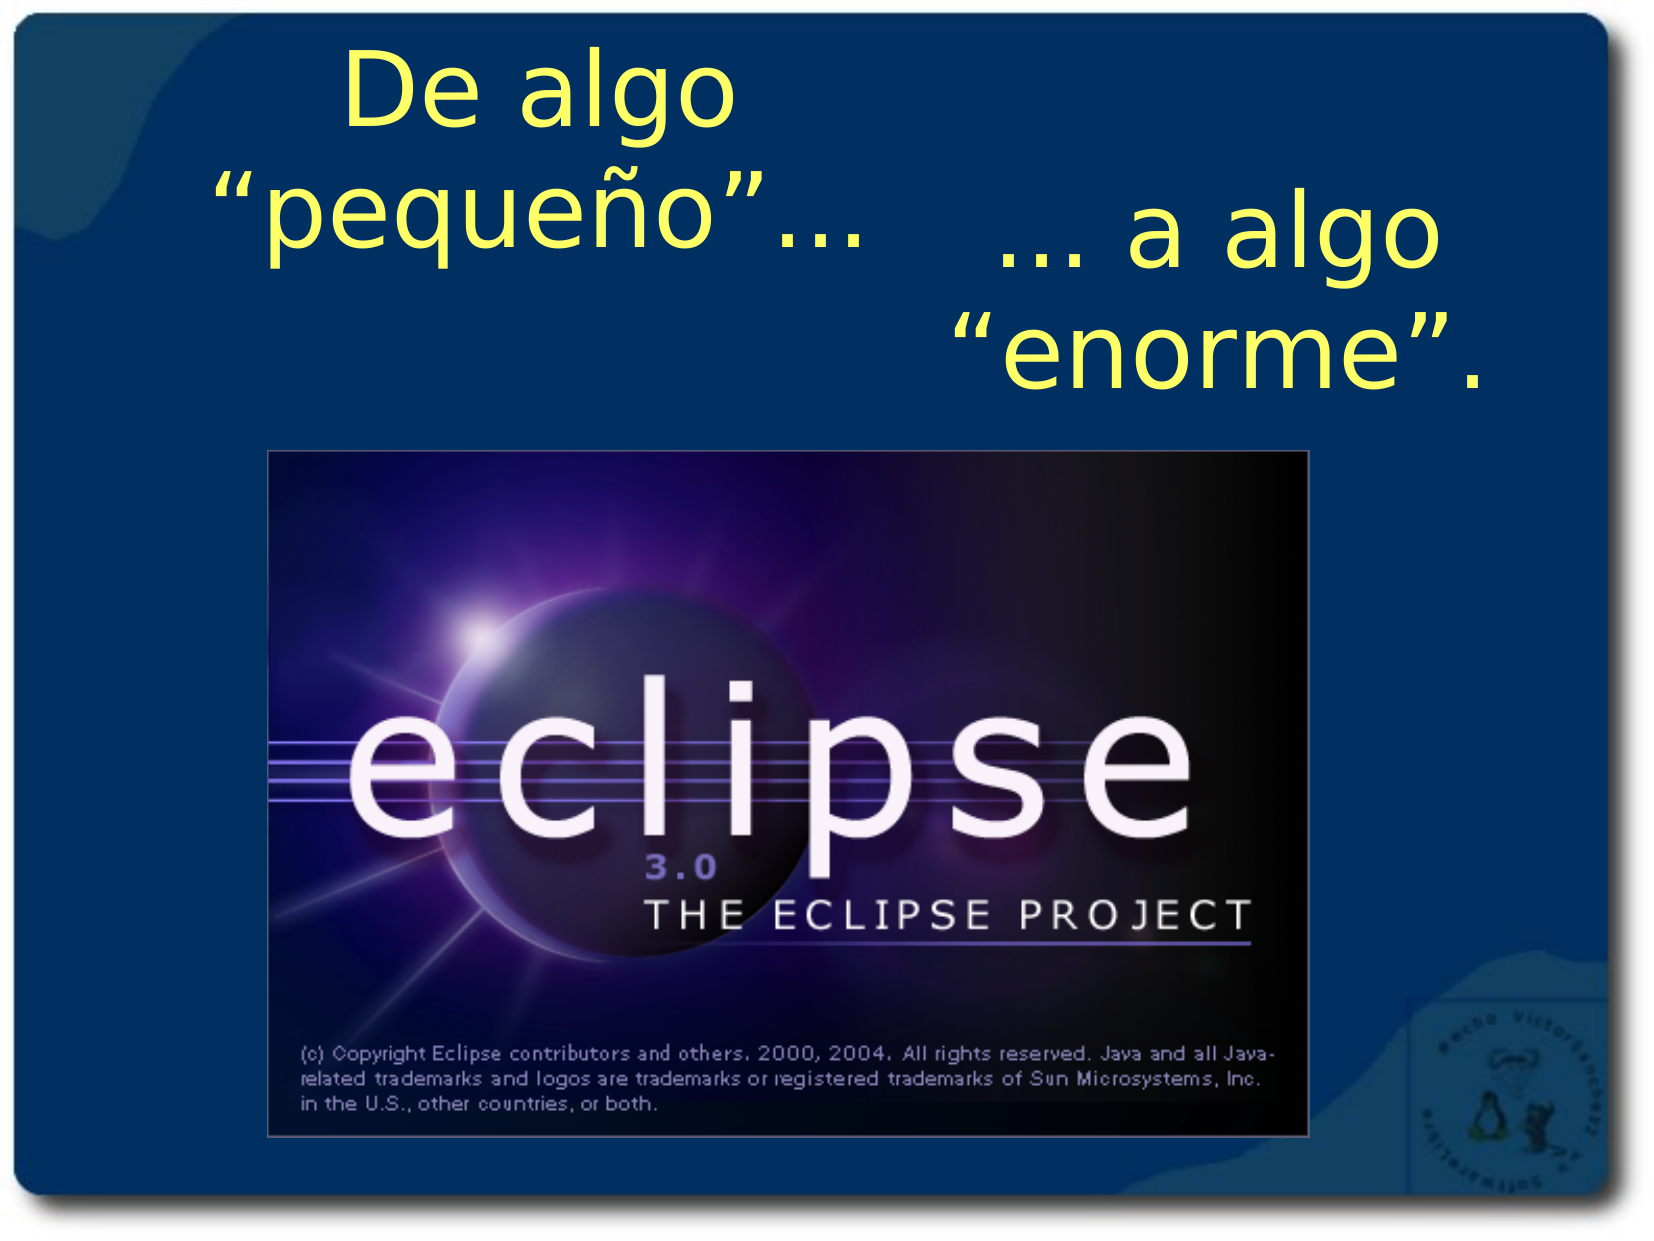

De algo “pequeño”...
... a algo “enorme”.
#